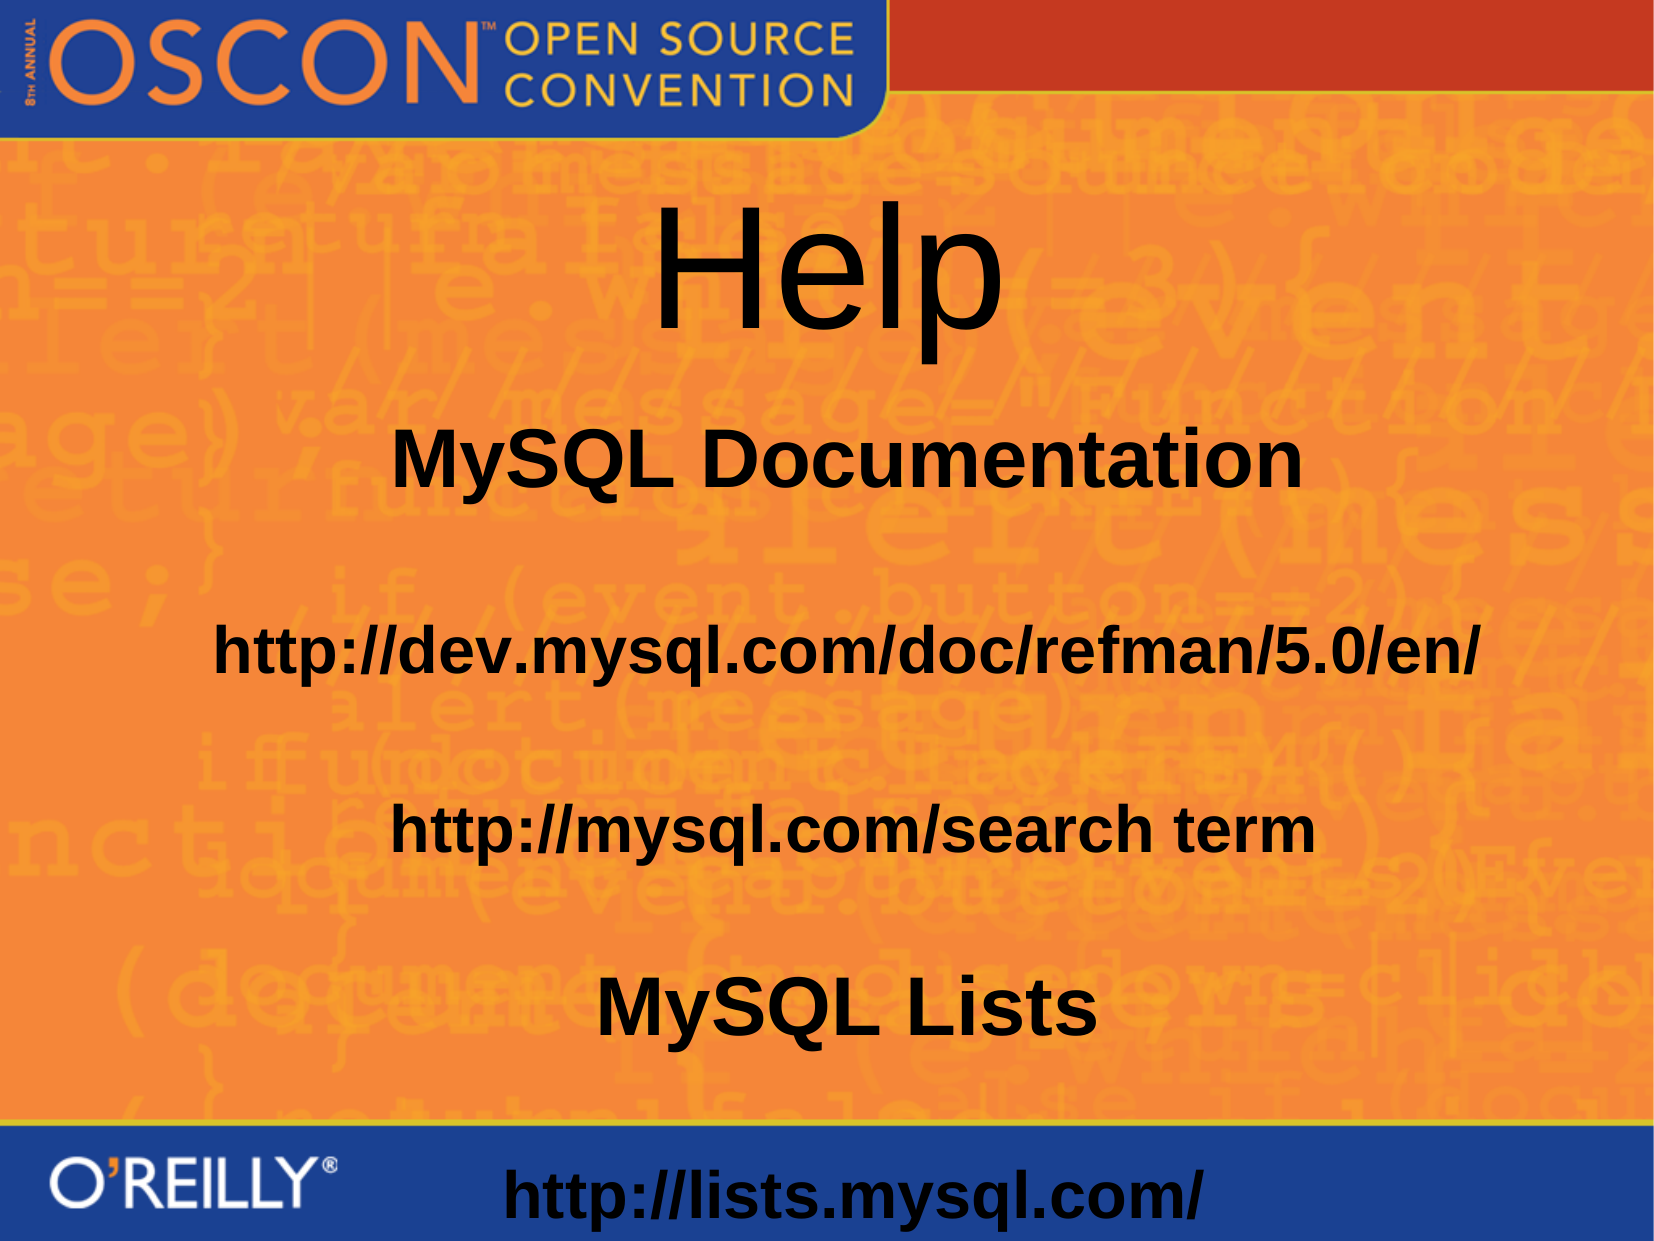

# Help
MySQL Documentation
http://dev.mysql.com/doc/refman/5.0/en/
http://mysql.com/search term
MySQL Lists
http://lists.mysql.com/